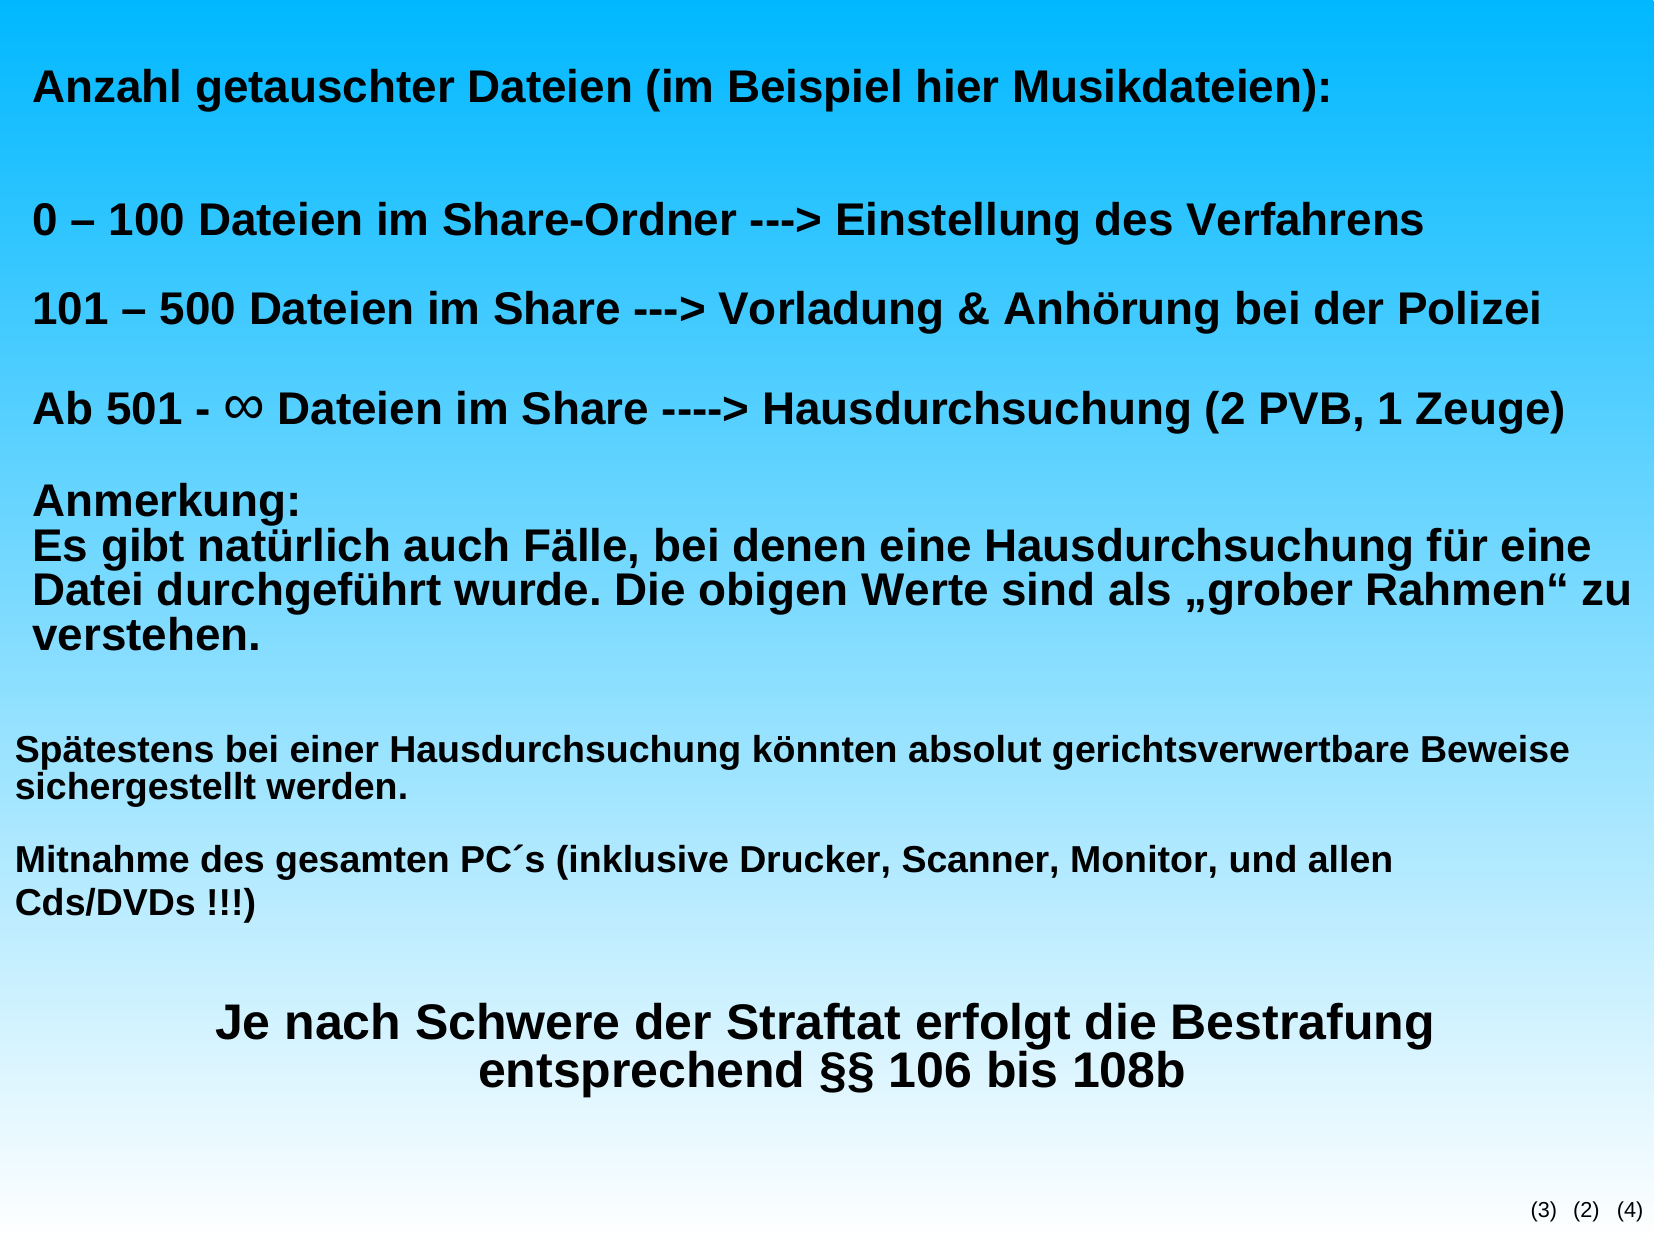

Anzahl getauschter Dateien (im Beispiel hier Musikdateien):
0 – 100 Dateien im Share-Ordner ---> Einstellung des Verfahrens
101 – 500 Dateien im Share ---> Vorladung & Anhörung bei der Polizei
Ab 501 - ∞ Dateien im Share ----> Hausdurchsuchung (2 PVB, 1 Zeuge)‏
Anmerkung:
Es gibt natürlich auch Fälle, bei denen eine Hausdurchsuchung für eine Datei durchgeführt wurde. Die obigen Werte sind als „grober Rahmen“ zu verstehen.
Spätestens bei einer Hausdurchsuchung könnten absolut gerichtsverwertbare Beweise
sichergestellt werden.
Mitnahme des gesamten PC´s (inklusive Drucker, Scanner, Monitor, und allen Cds/DVDs !!!)‏
Je nach Schwere der Straftat erfolgt die Bestrafung
entsprechend §§ 106 bis 108b
(3)‏
 (2)‏
(4)‏